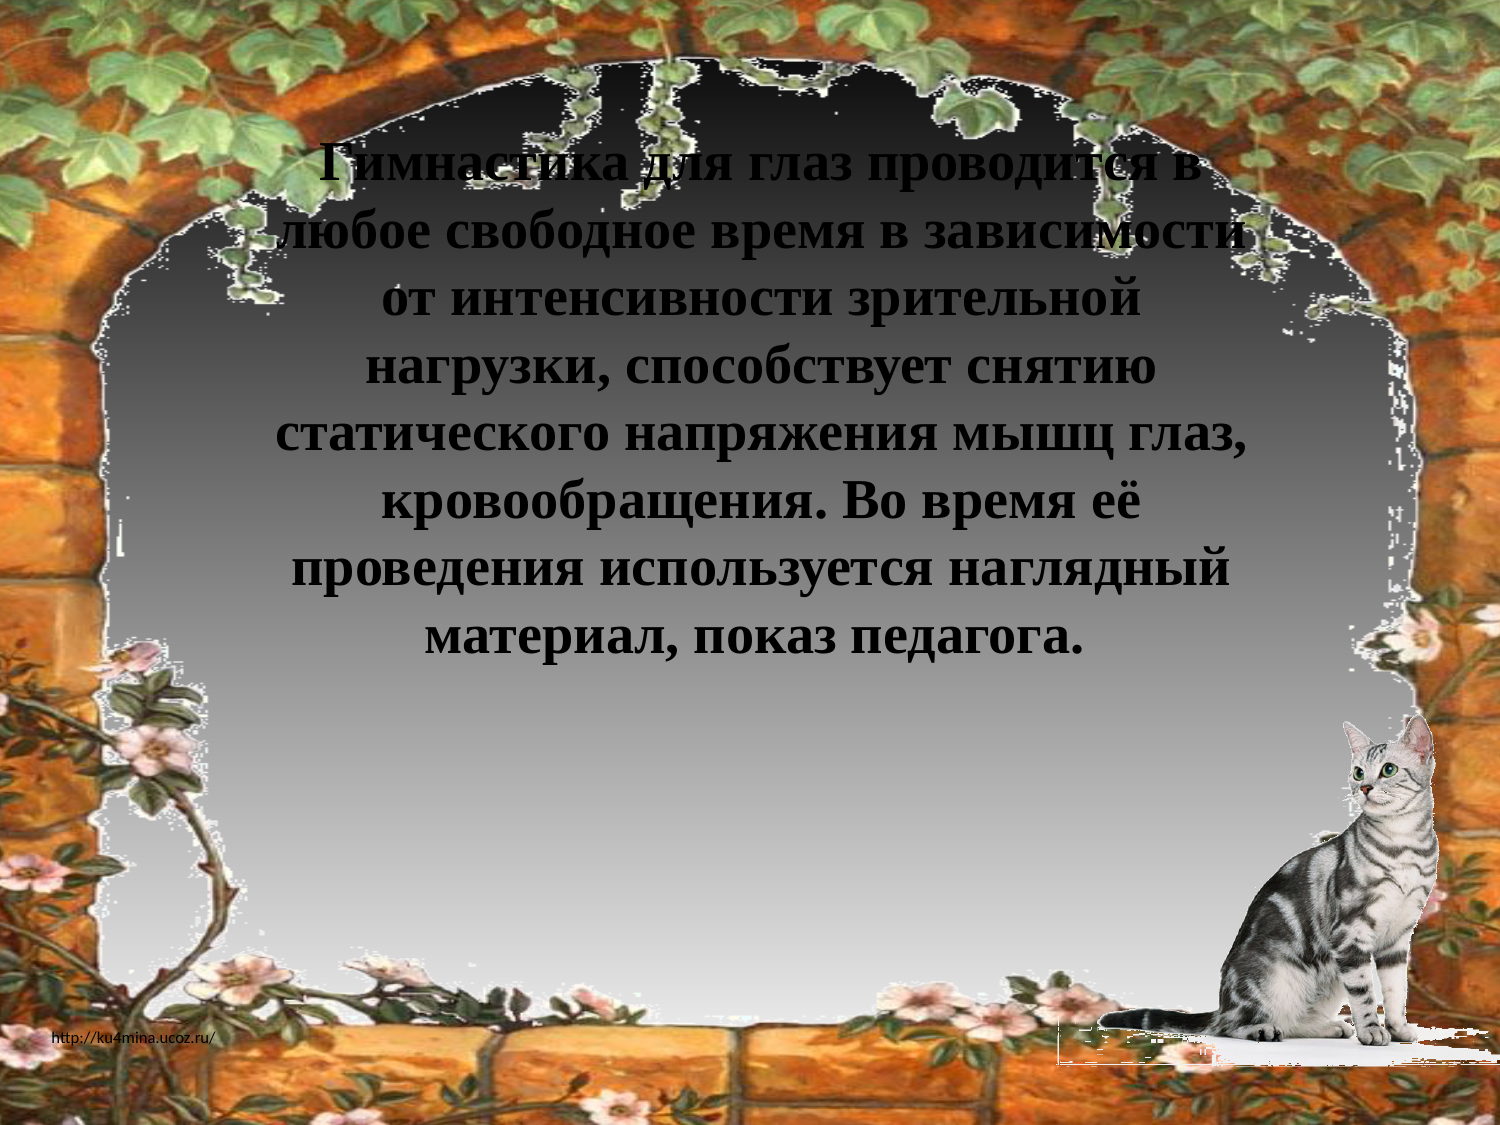

# Гимнастика для глаз проводится в любое свободное время в зависимости от интенсивности зрительной нагрузки, способствует снятию статического напряжения мышц глаз, кровообращения. Во время её проведения используется наглядный материал, показ педагога.